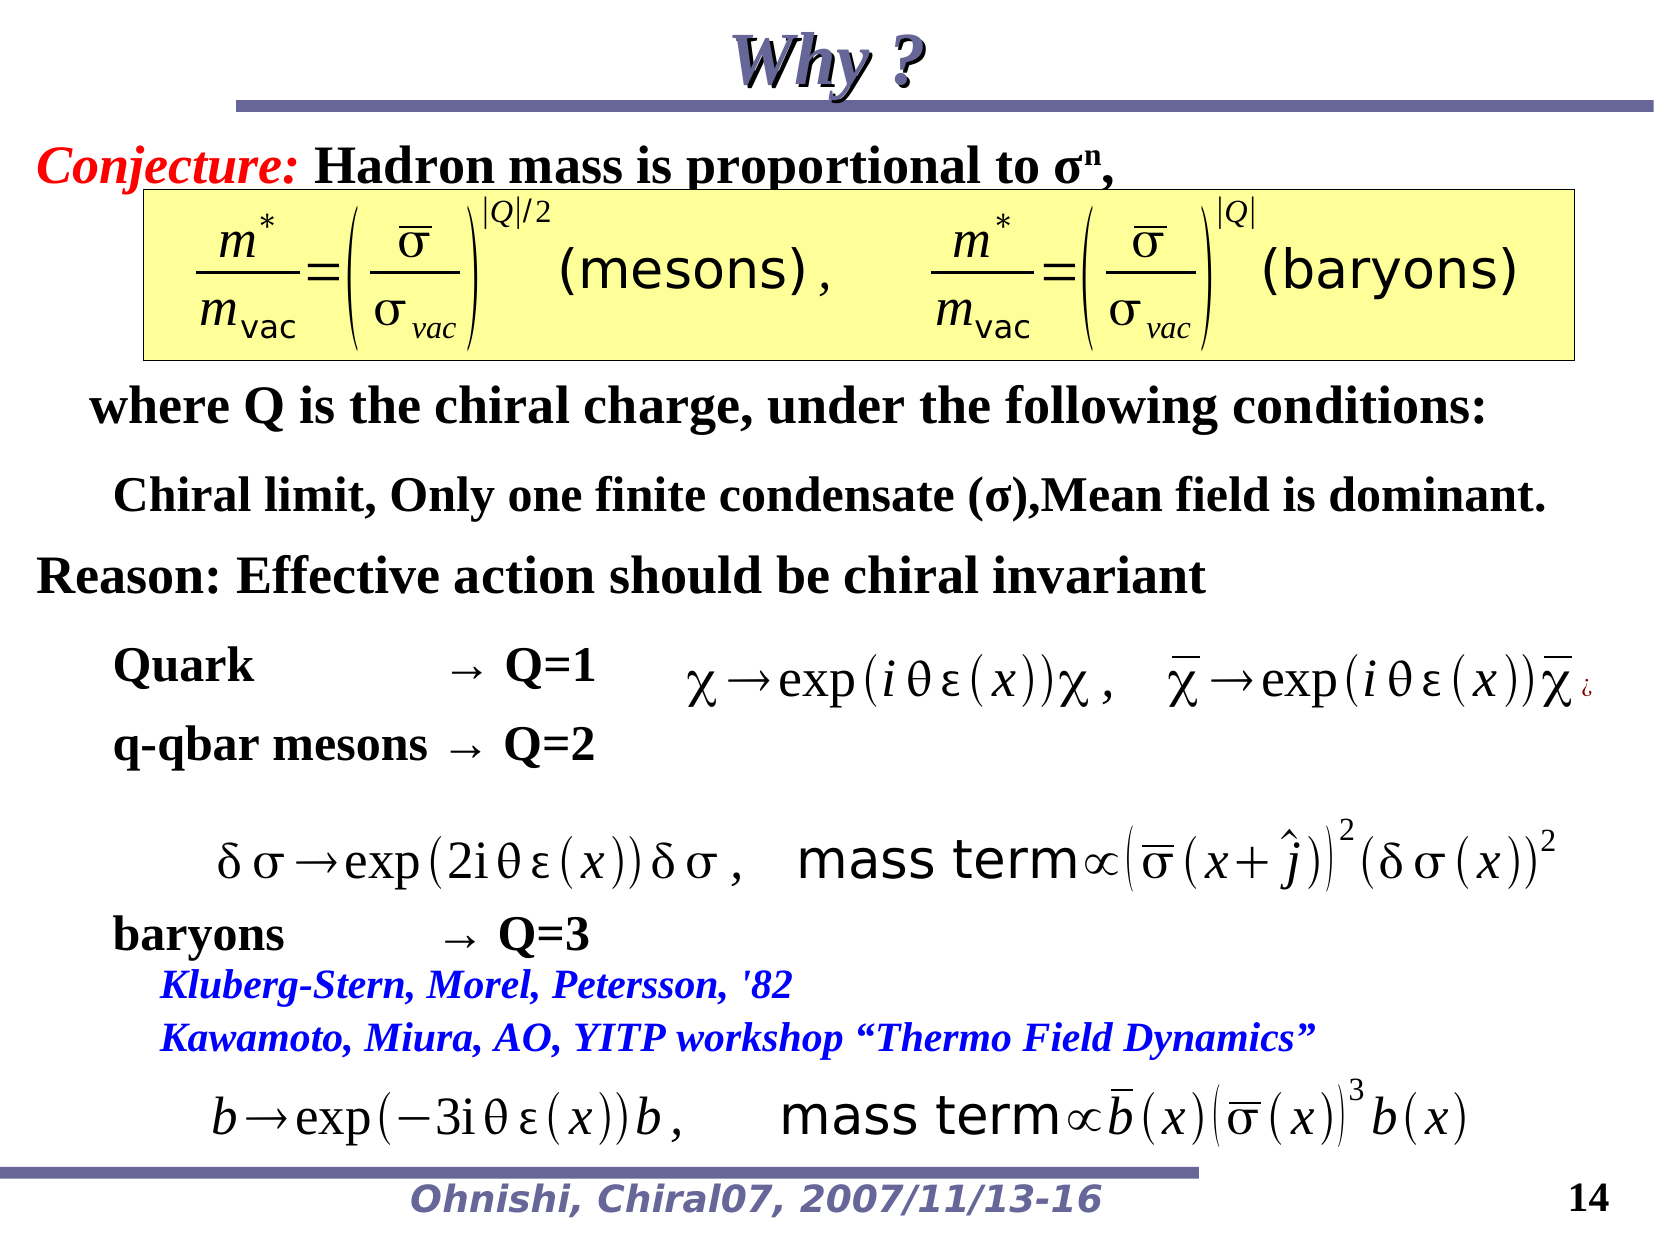

# Why ?
Conjecture: Hadron mass is proportional to σn,
where Q is the chiral charge, under the following conditions:
Chiral limit, Only one finite condensate (σ),Mean field is dominant.
Reason: Effective action should be chiral invariant
Quark → Q=1
q-qbar mesons → Q=2
baryons → Q=3
Kluberg-Stern, Morel, Petersson, '82
Kawamoto, Miura, AO, YITP workshop “Thermo Field Dynamics”